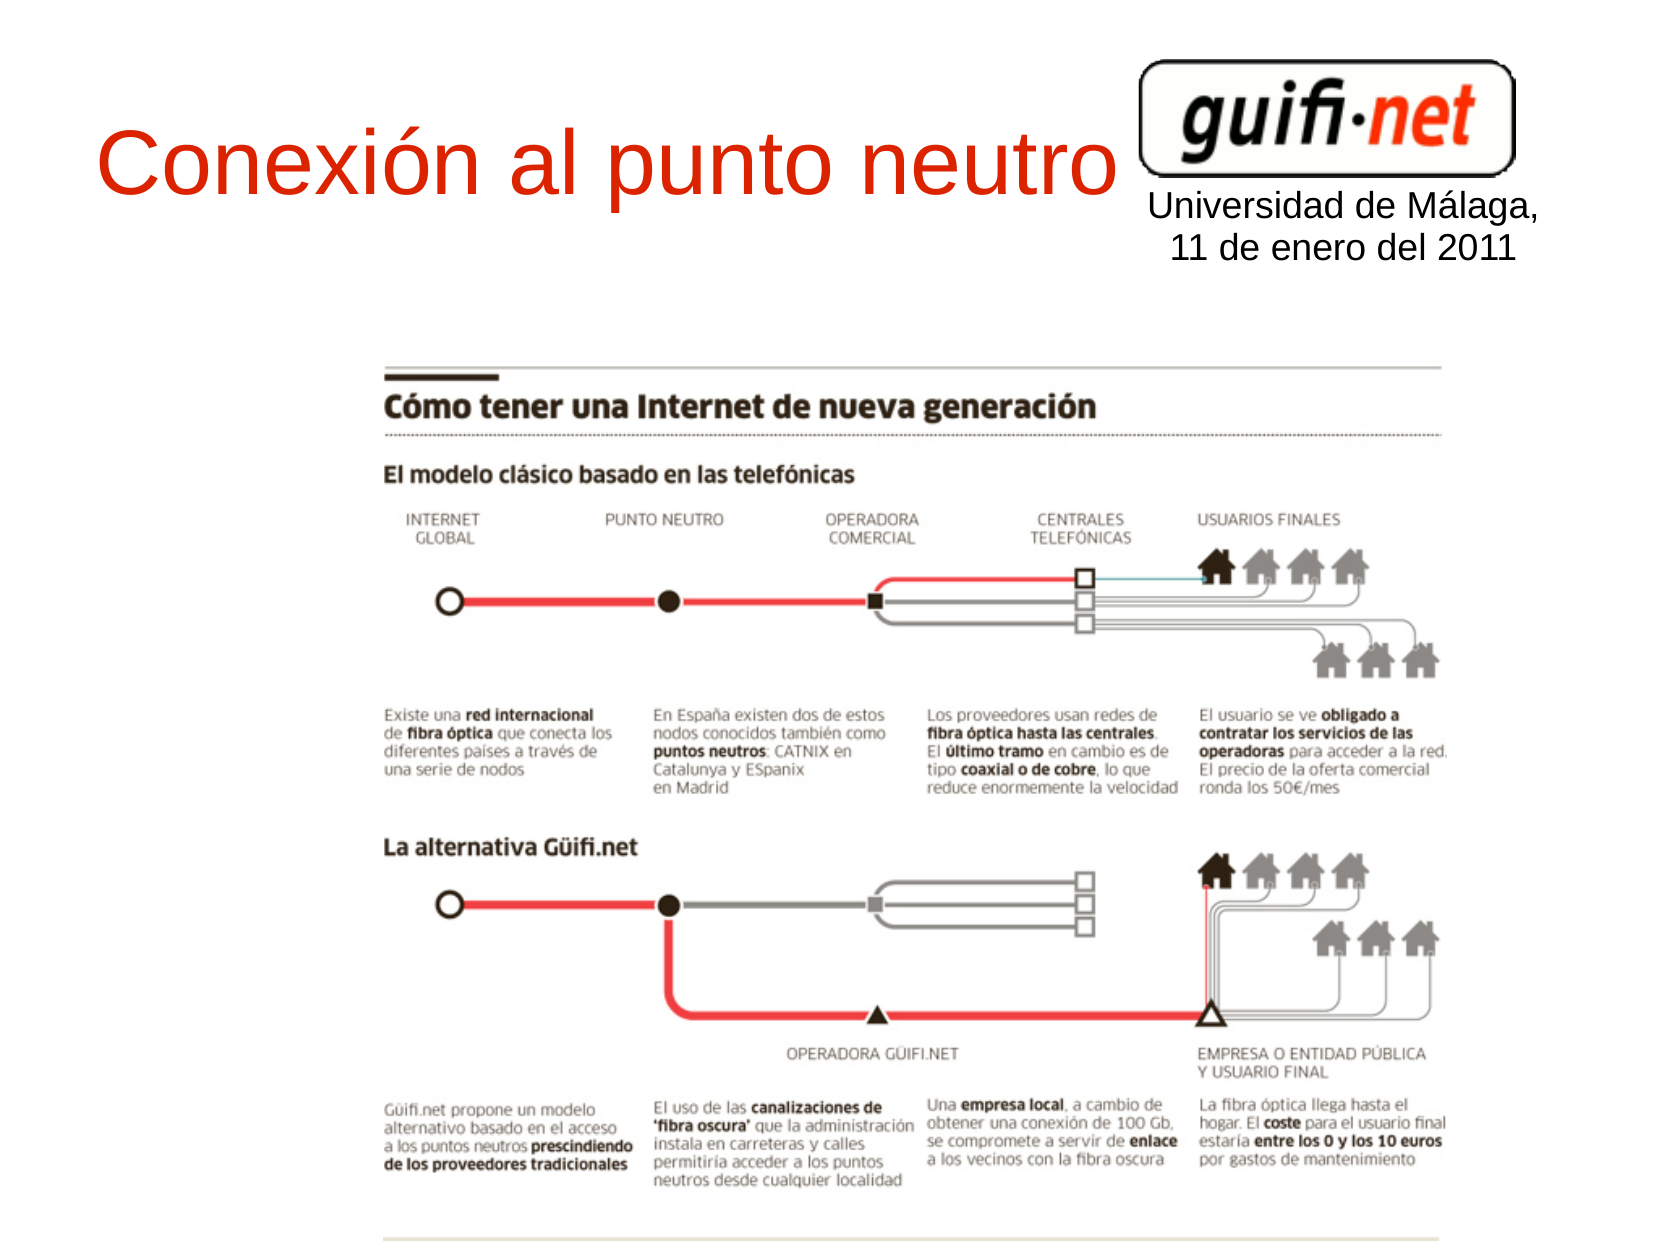

# Conexión al punto neutro
Universidad de Málaga,
11 de enero del 2011